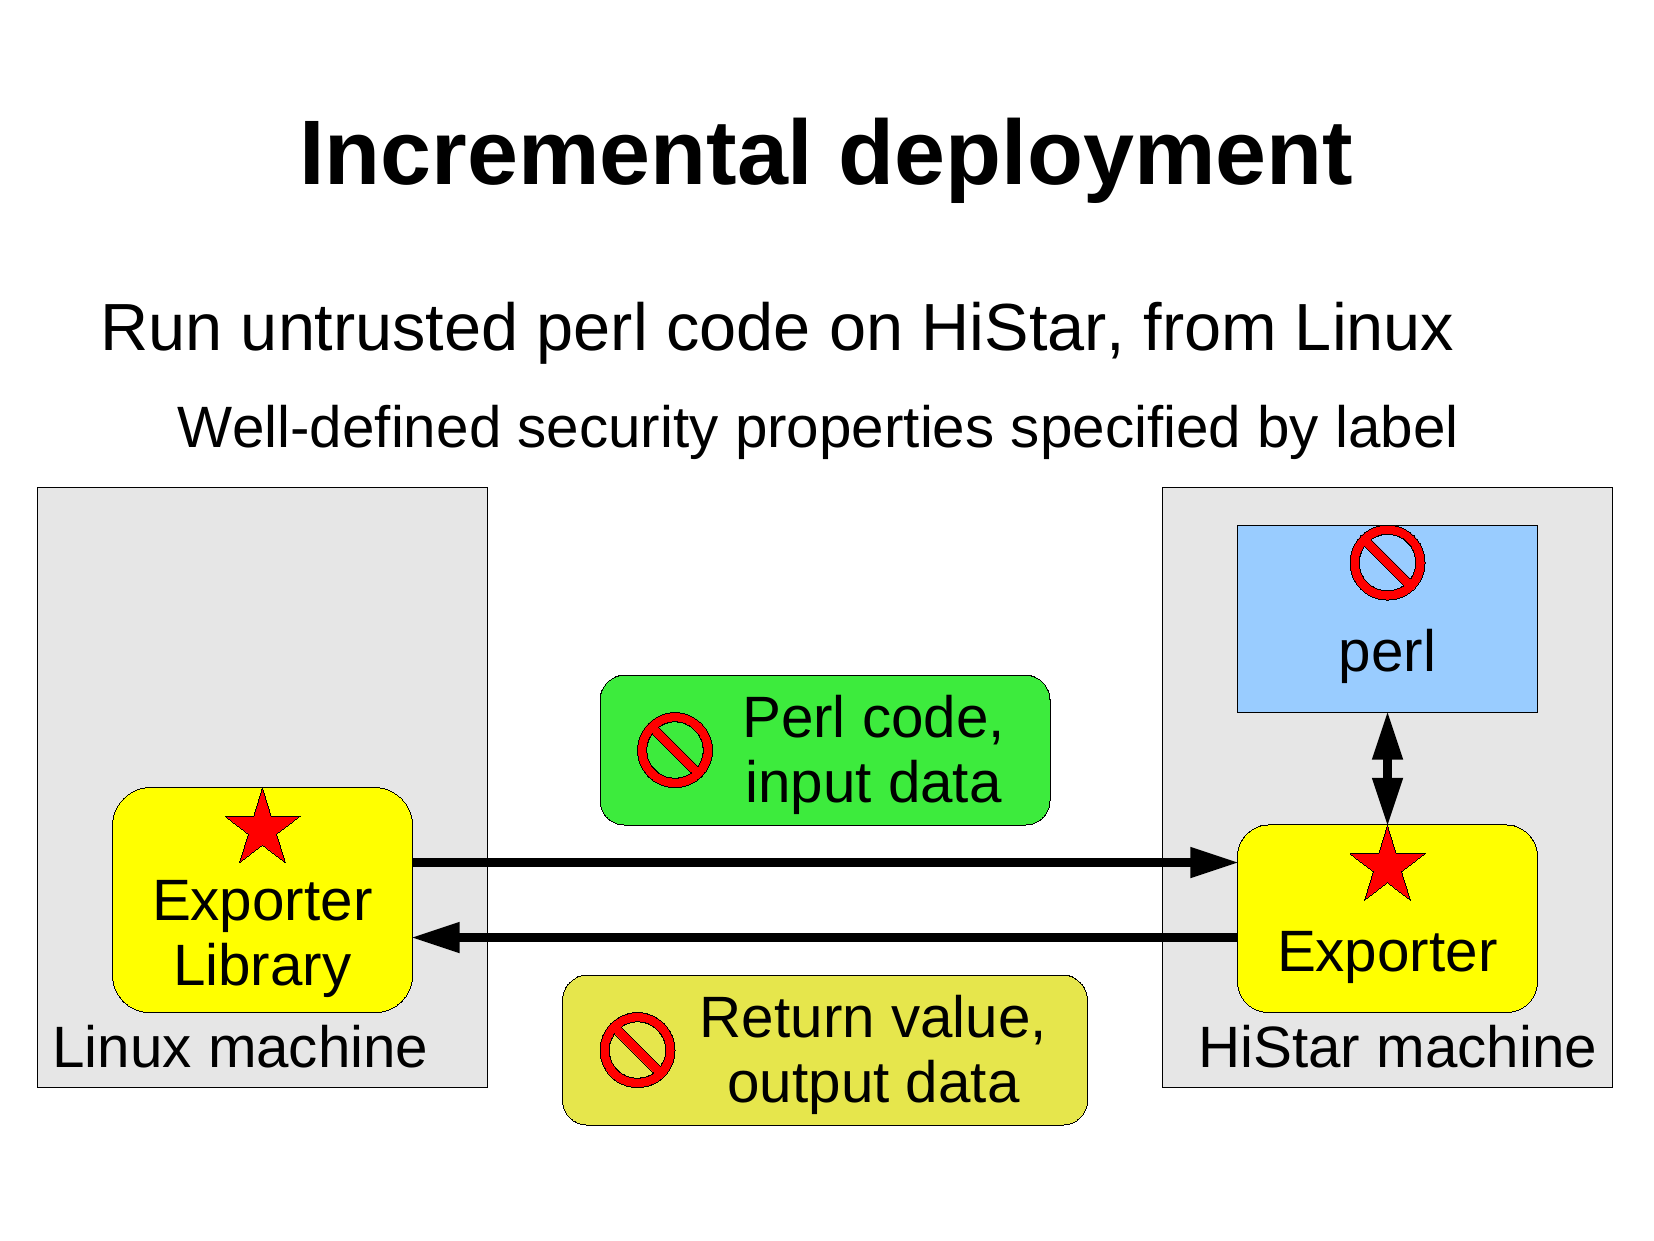

# Incremental deployment
Run untrusted perl code on HiStar, from Linux
Well-defined security properties specified by label
perl
 Perl code,
 input data
Exporter
Library
Exporter
 Return value,
 output data
Linux machine
HiStar machine